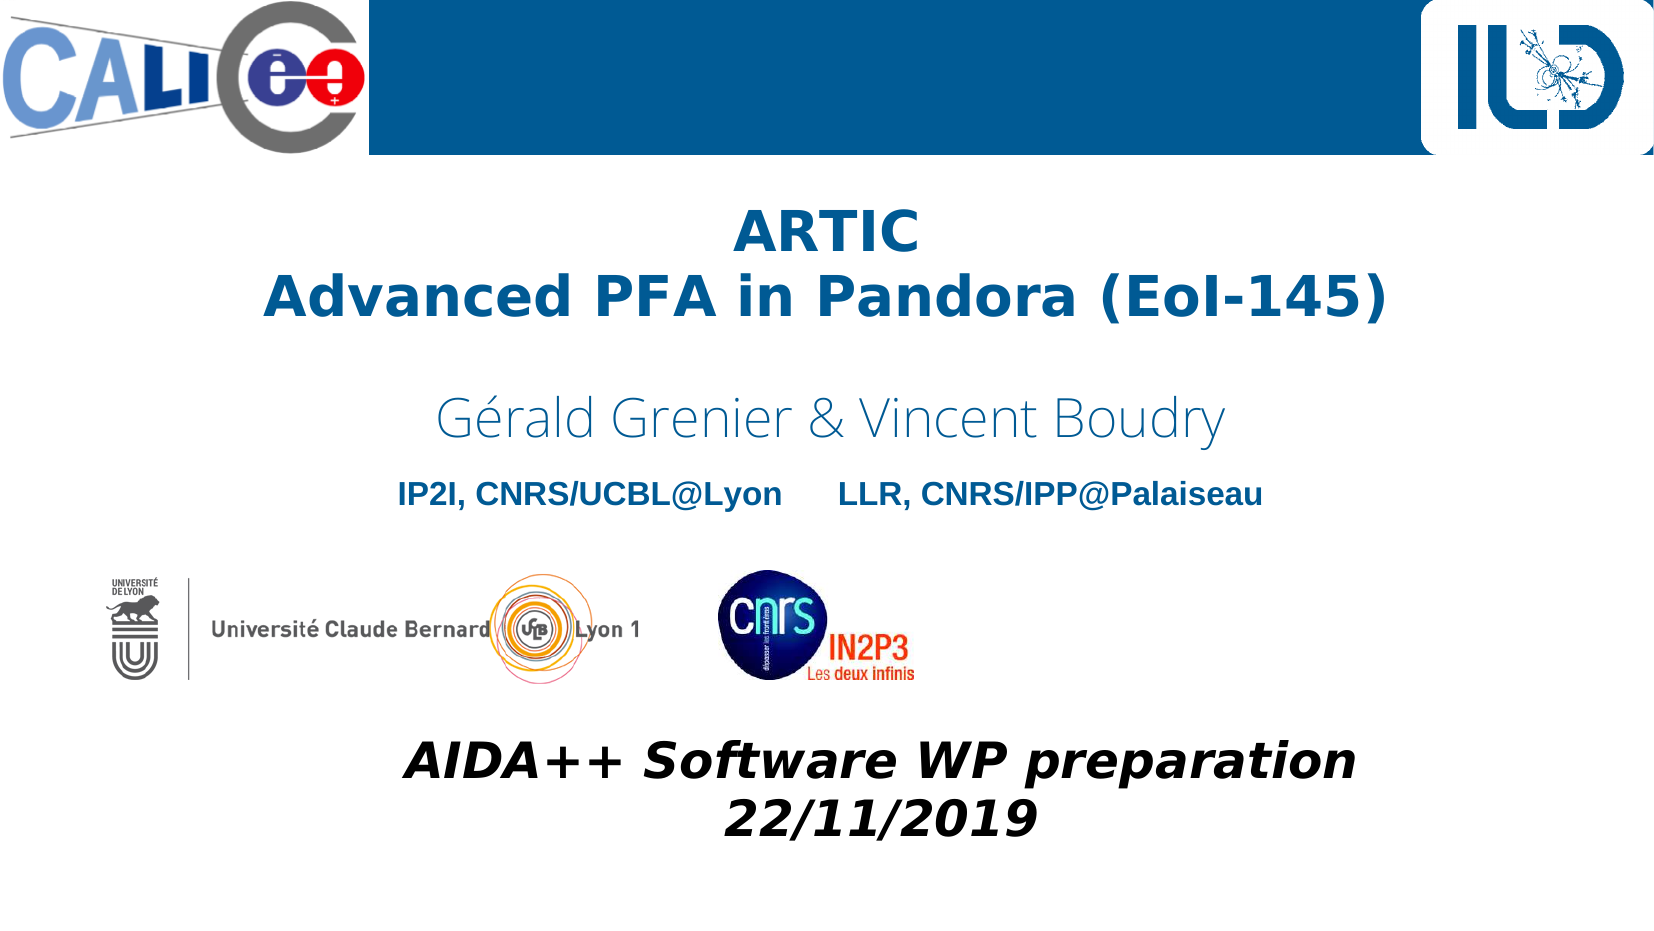

ARTIC
Advanced PFA in Pandora (EoI-145)
Gérald Grenier & Vincent Boudry
IP2I, CNRS/UCBL@Lyon LLR, CNRS/IPP@Palaiseau
# AIDA++ Software WP preparation
22/11/2019